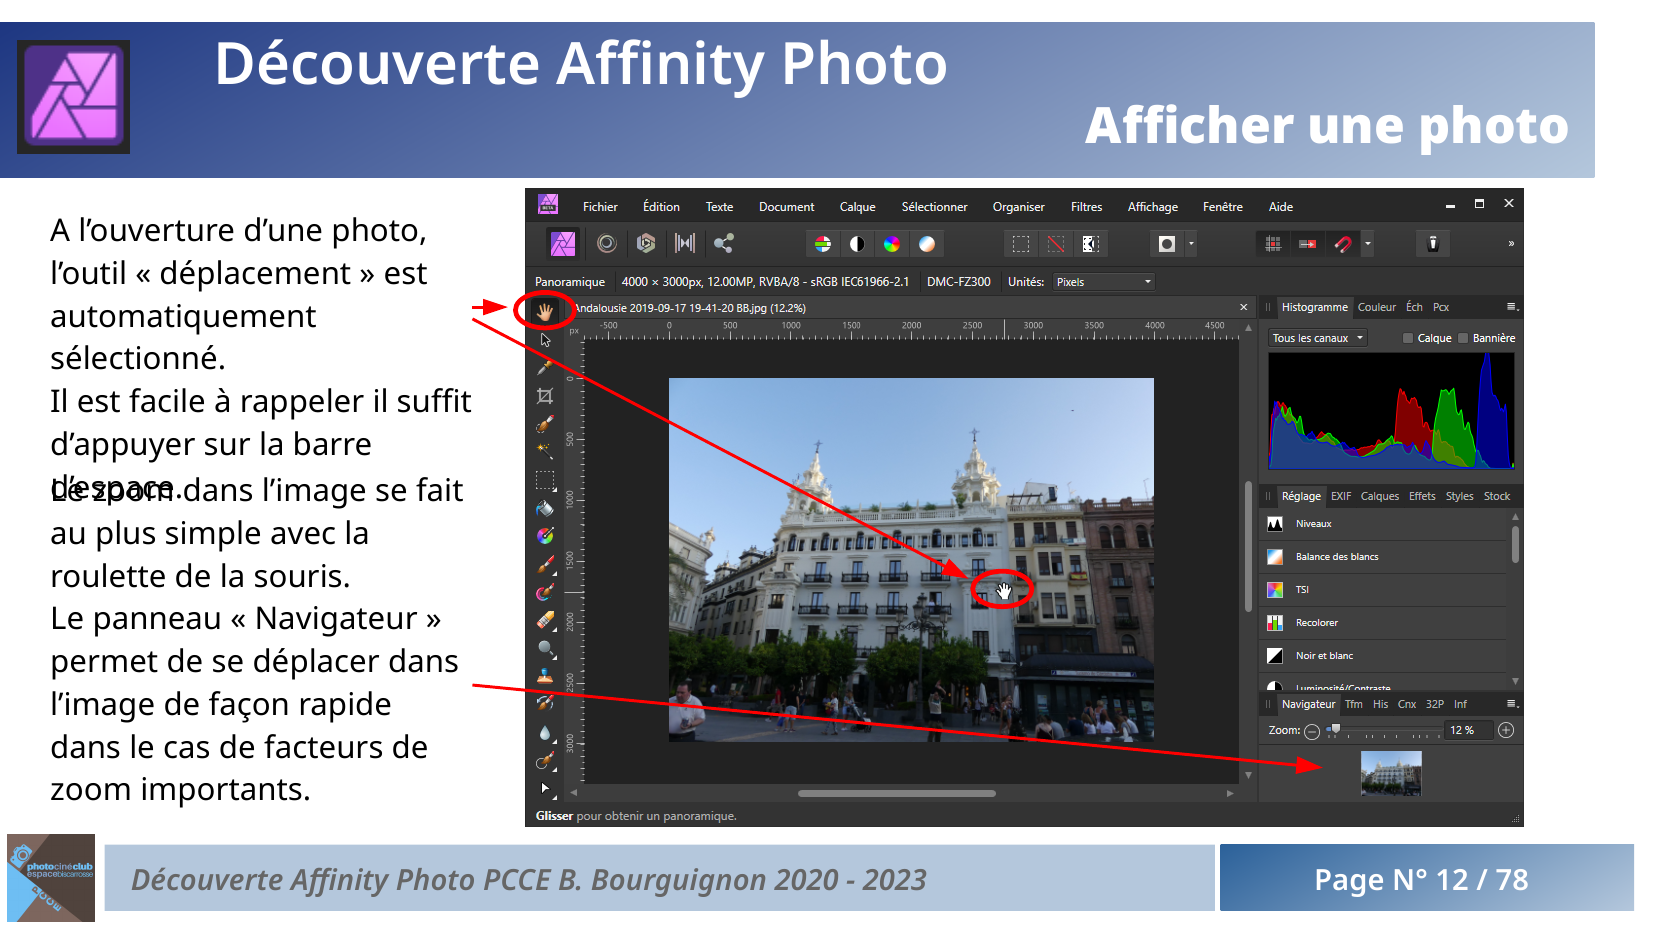

# Afficher une photo
A l’ouverture d’une photo, l’outil « déplacement » est automatiquement sélectionné.
Il est facile à rappeler il suffit d’appuyer sur la barre d’espace.
Le zoom dans l’image se fait au plus simple avec la roulette de la souris.
Le panneau « Navigateur » permet de se déplacer dans l’image de façon rapide dans le cas de facteurs de zoom importants.